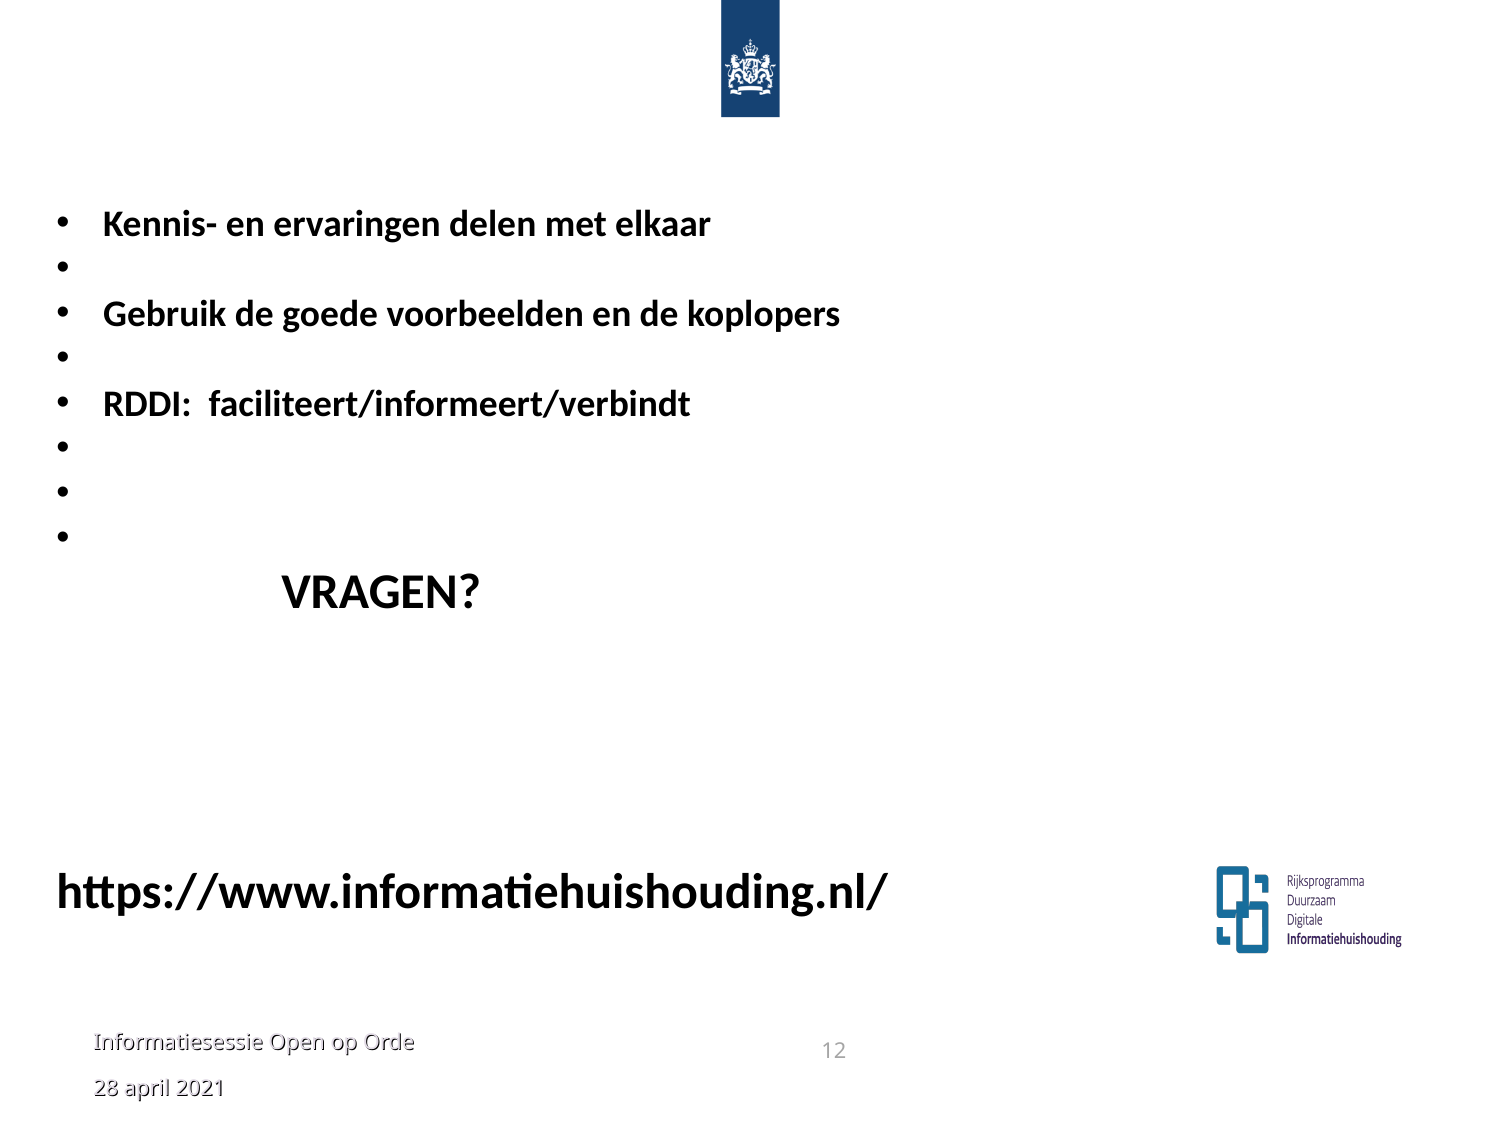

Kennis- en ervaringen delen met elkaar
Gebruik de goede voorbeelden en de koplopers
RDDI: faciliteert/informeert/verbindt
			VRAGEN?
https://www.informatiehuishouding.nl/
Informatiesessie Open op Orde
28 april 2021